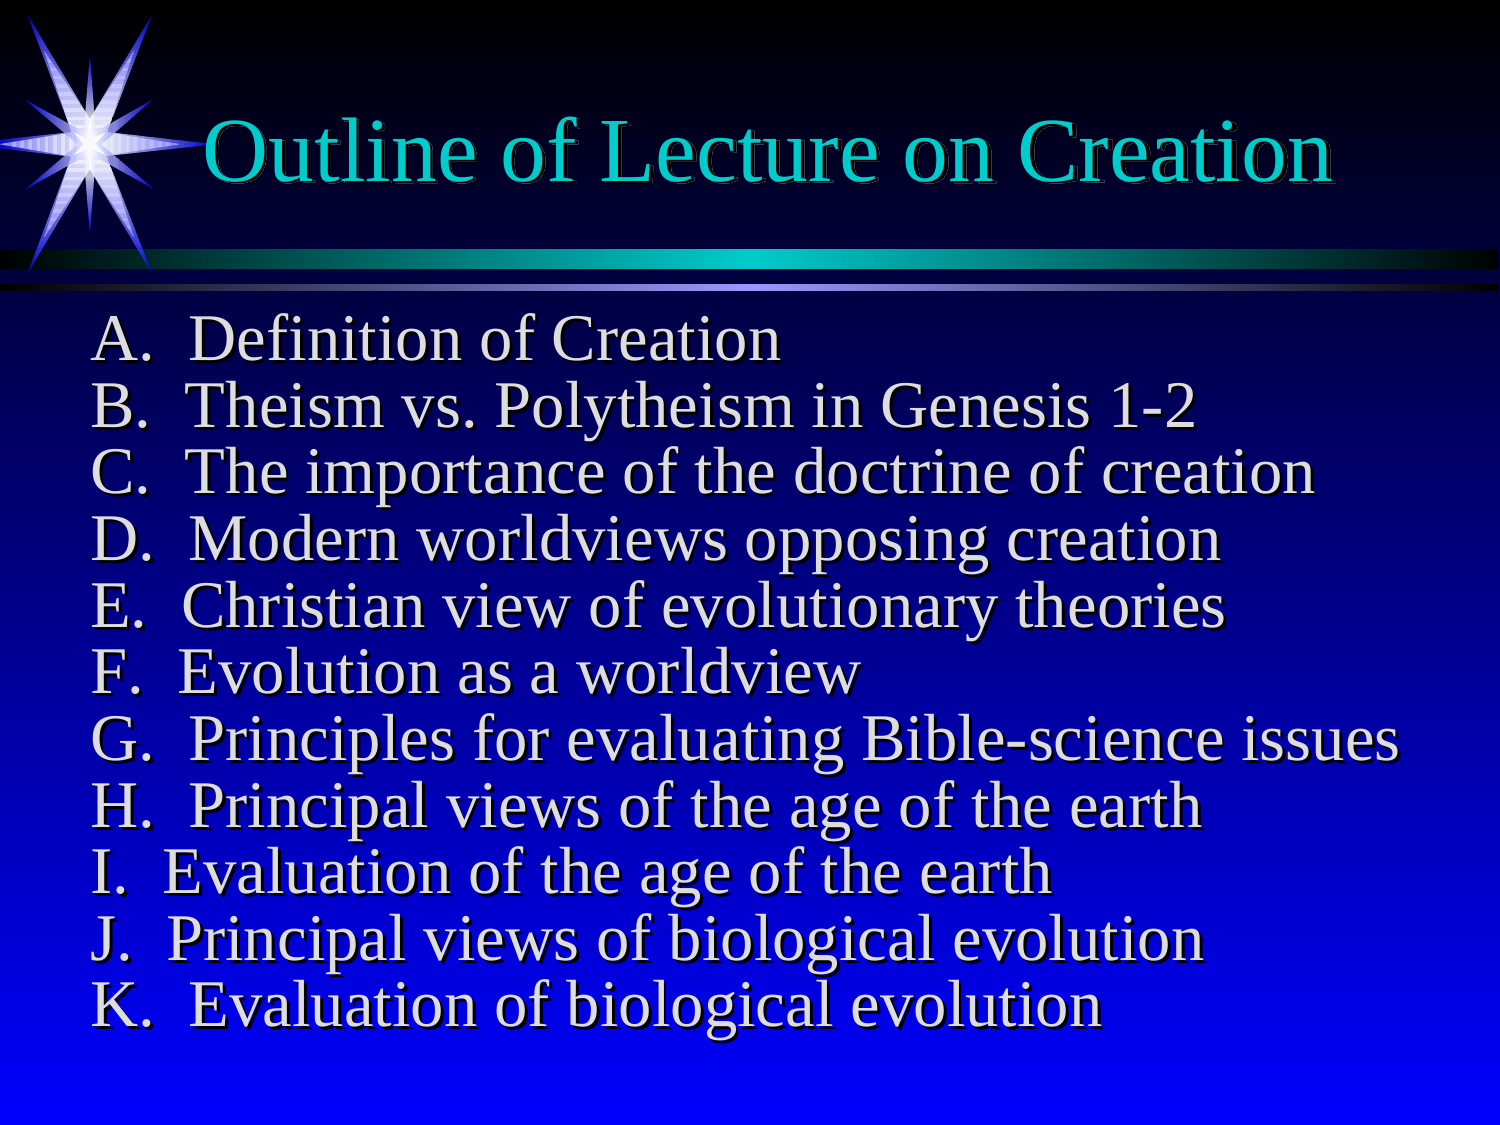

# Outline of Lecture on Creation
A. Definition of Creation
B. Theism vs. Polytheism in Genesis 1-2
C. The importance of the doctrine of creation
D. Modern worldviews opposing creation
E. Christian view of evolutionary theories
F. Evolution as a worldview
G. Principles for evaluating Bible-science issues
H. Principal views of the age of the earth
I. Evaluation of the age of the earth
J. Principal views of biological evolution
K. Evaluation of biological evolution